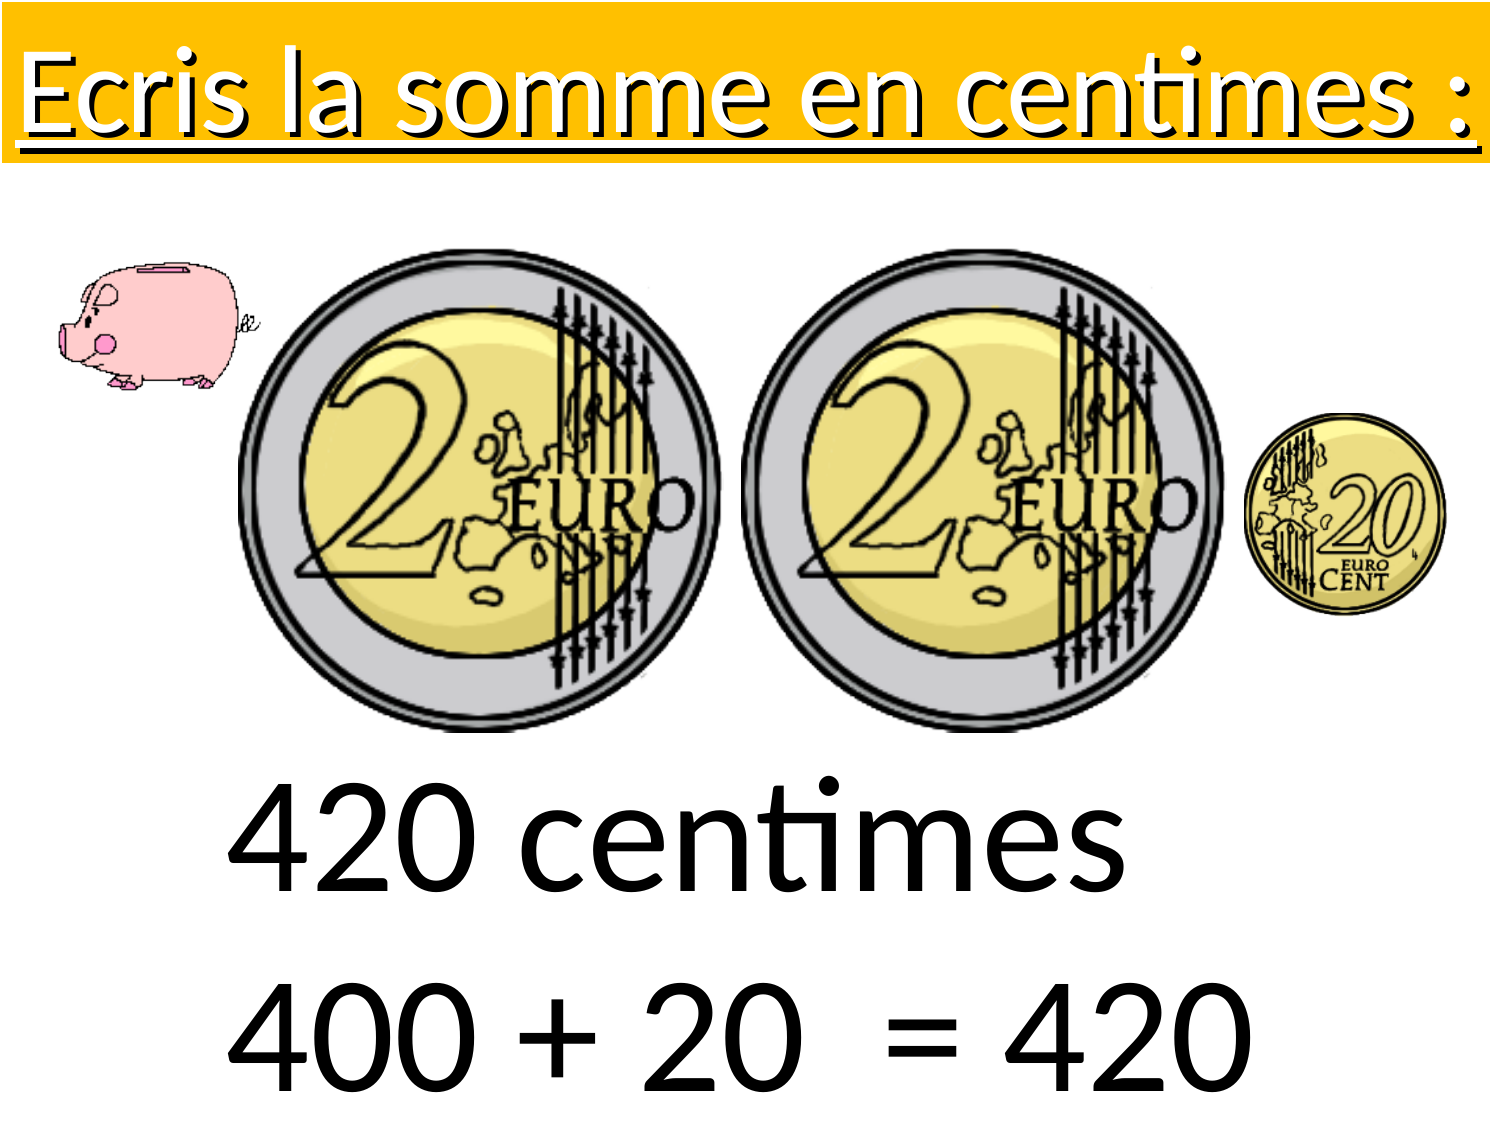

Ecris la somme en centimes :
420 centimes
400 + 20 = 420